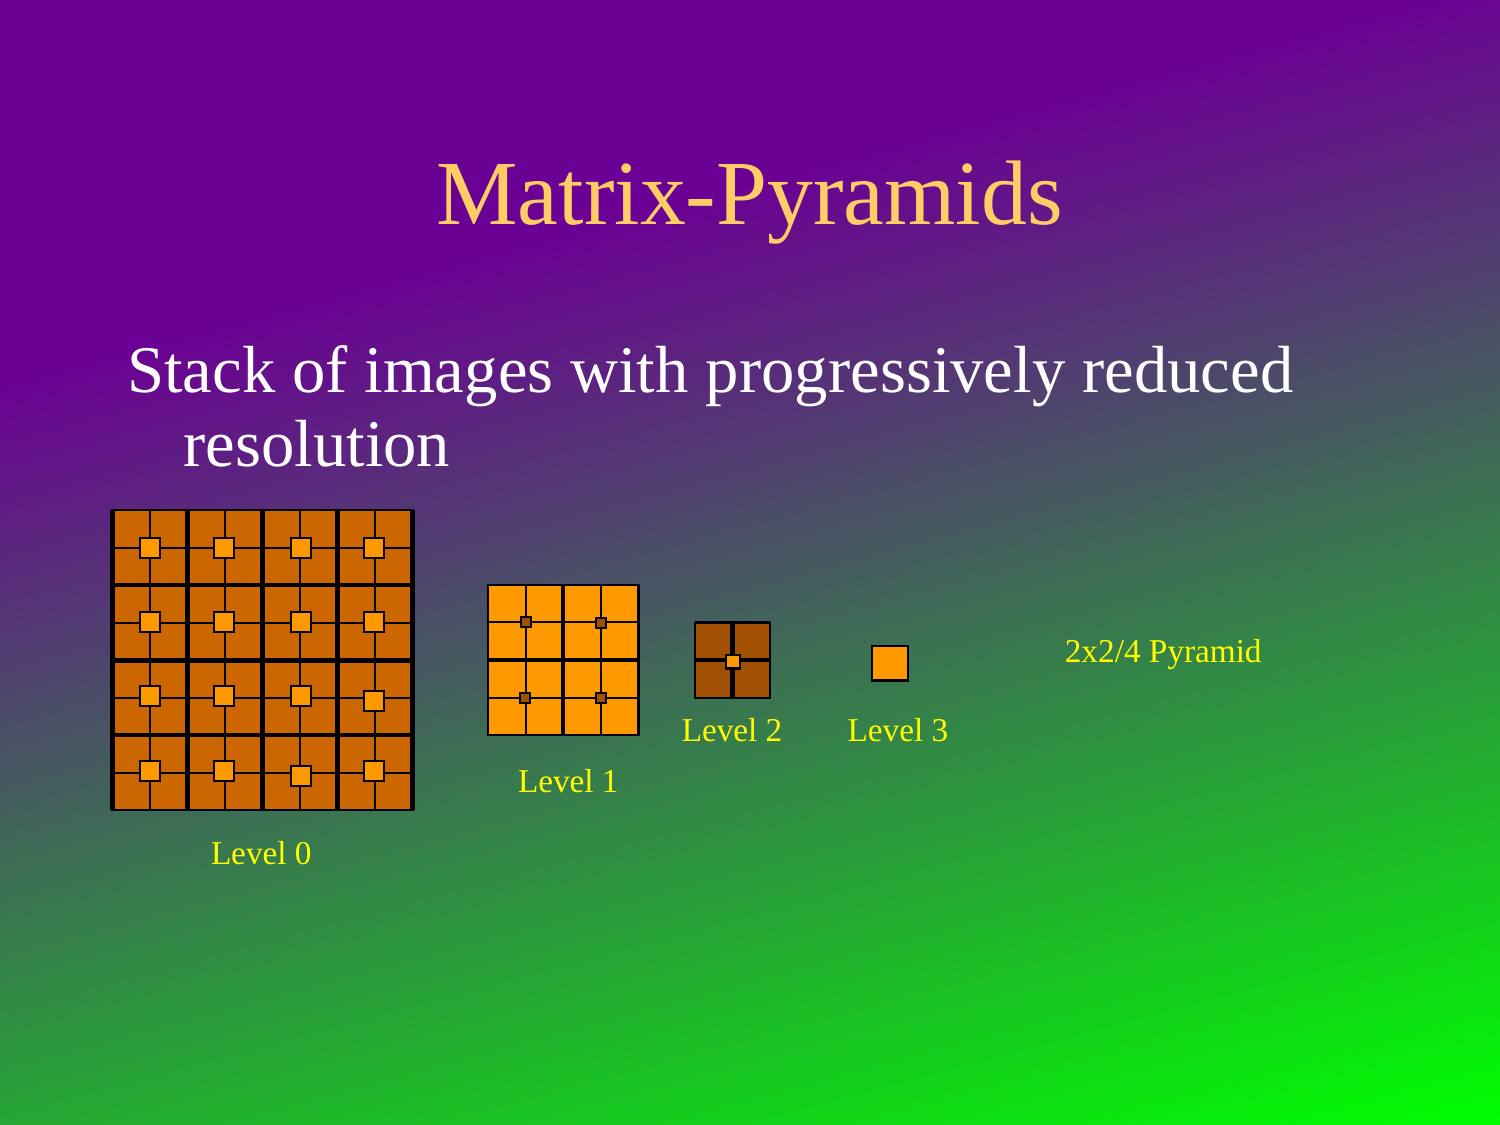

# Matrix-Pyramids
Stack of images with progressively reduced resolution
2x2/4 Pyramid
Level 2
Level 3
Level 1
Level 0